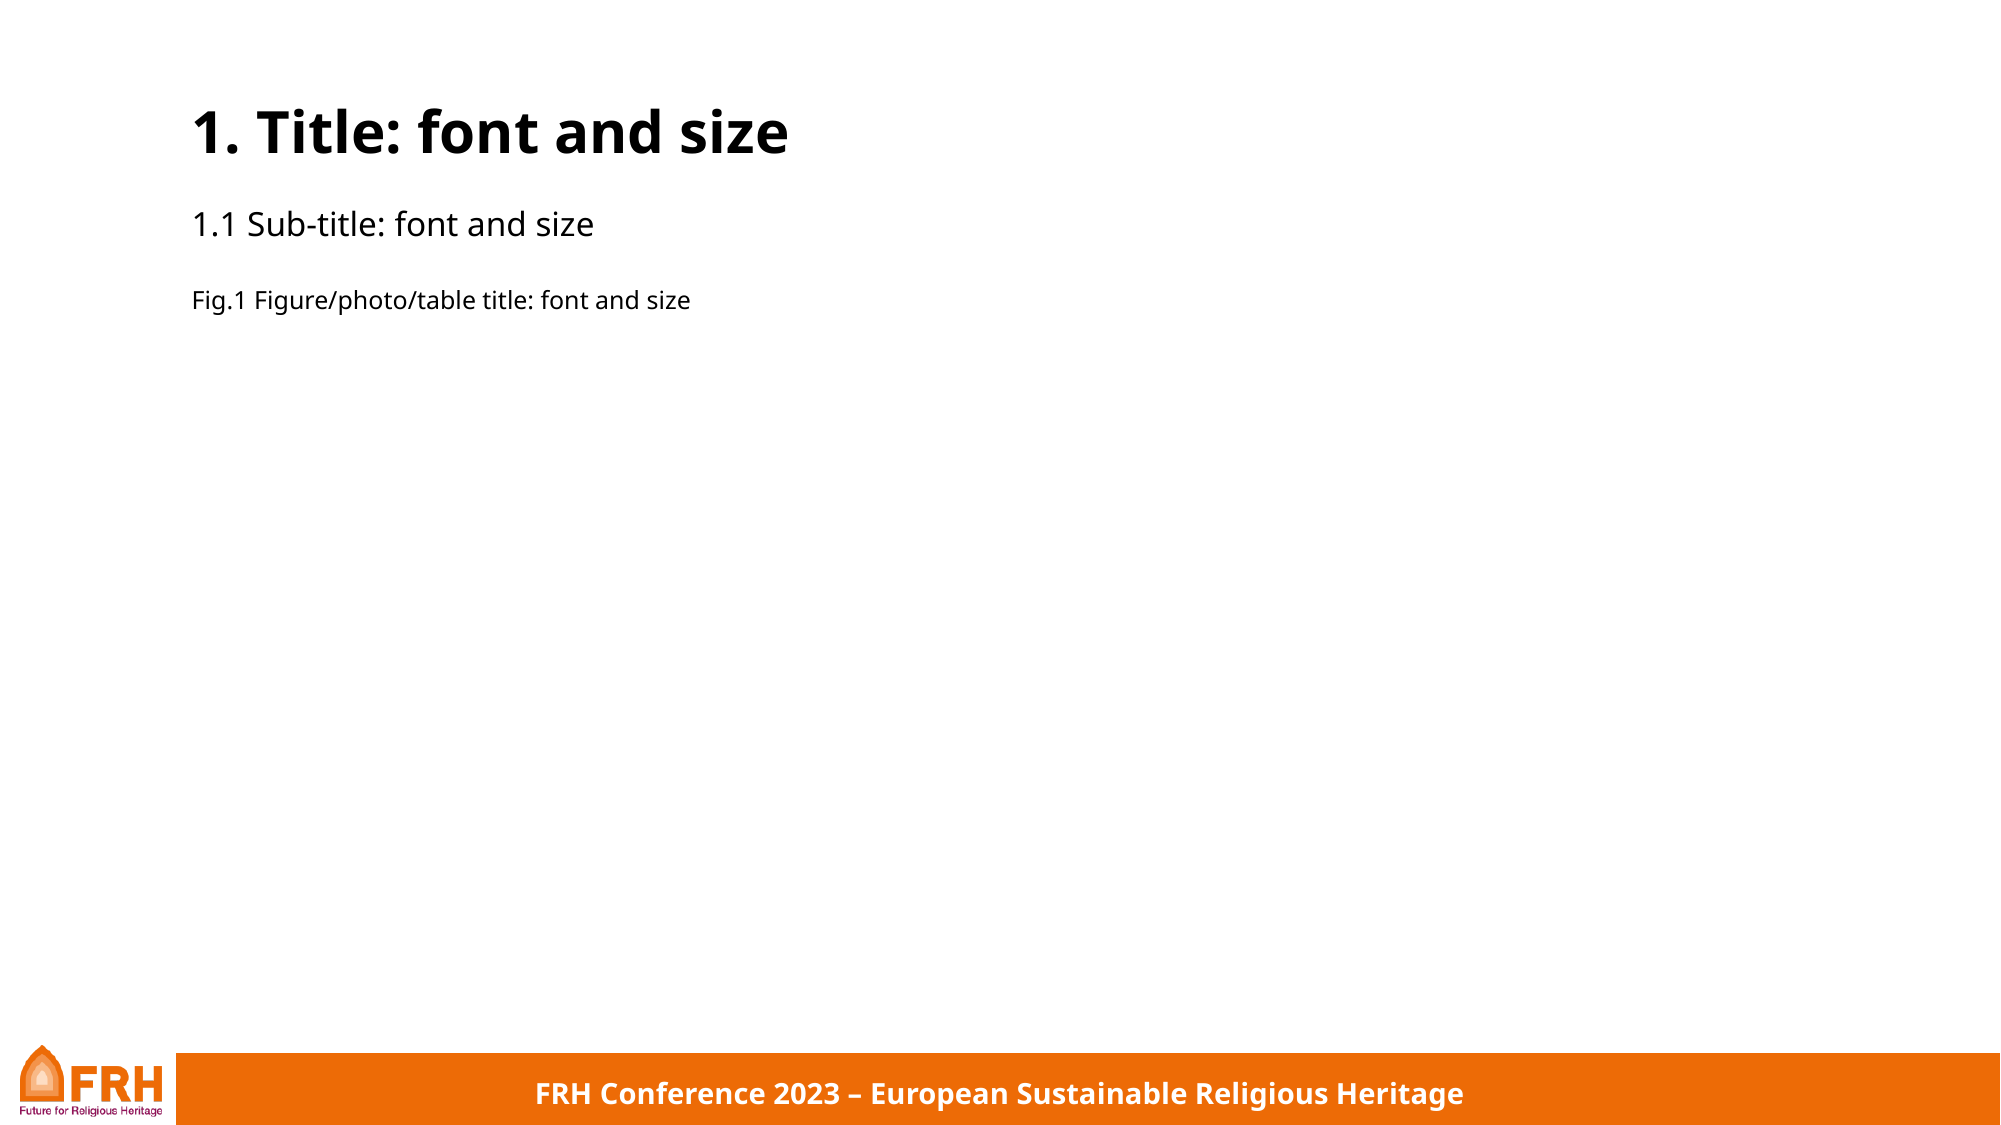

1. Title: font and size
1.1 Sub-title: font and size
Fig.1 Figure/photo/table title: font and size
FRH Conference 2023 – European Sustainable Religious Heritage